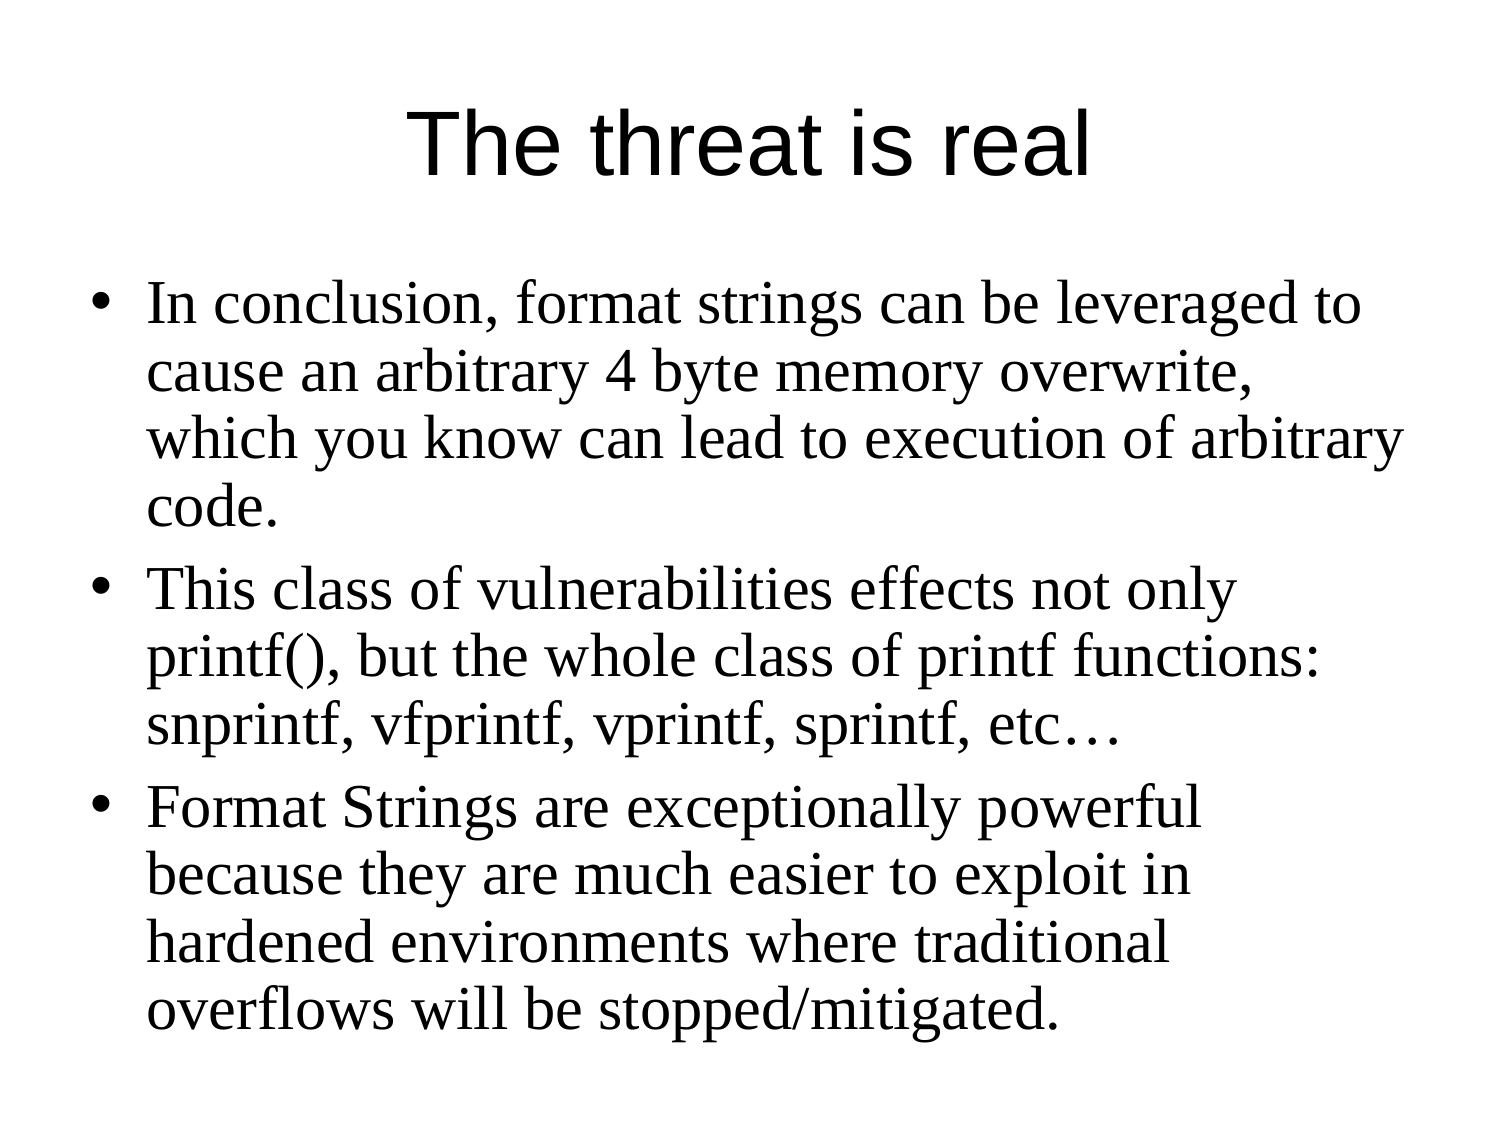

# The threat is real
In conclusion, format strings can be leveraged to cause an arbitrary 4 byte memory overwrite, which you know can lead to execution of arbitrary code.
This class of vulnerabilities effects not only printf(), but the whole class of printf functions: snprintf, vfprintf, vprintf, sprintf, etc…
Format Strings are exceptionally powerful because they are much easier to exploit in hardened environments where traditional overflows will be stopped/mitigated.